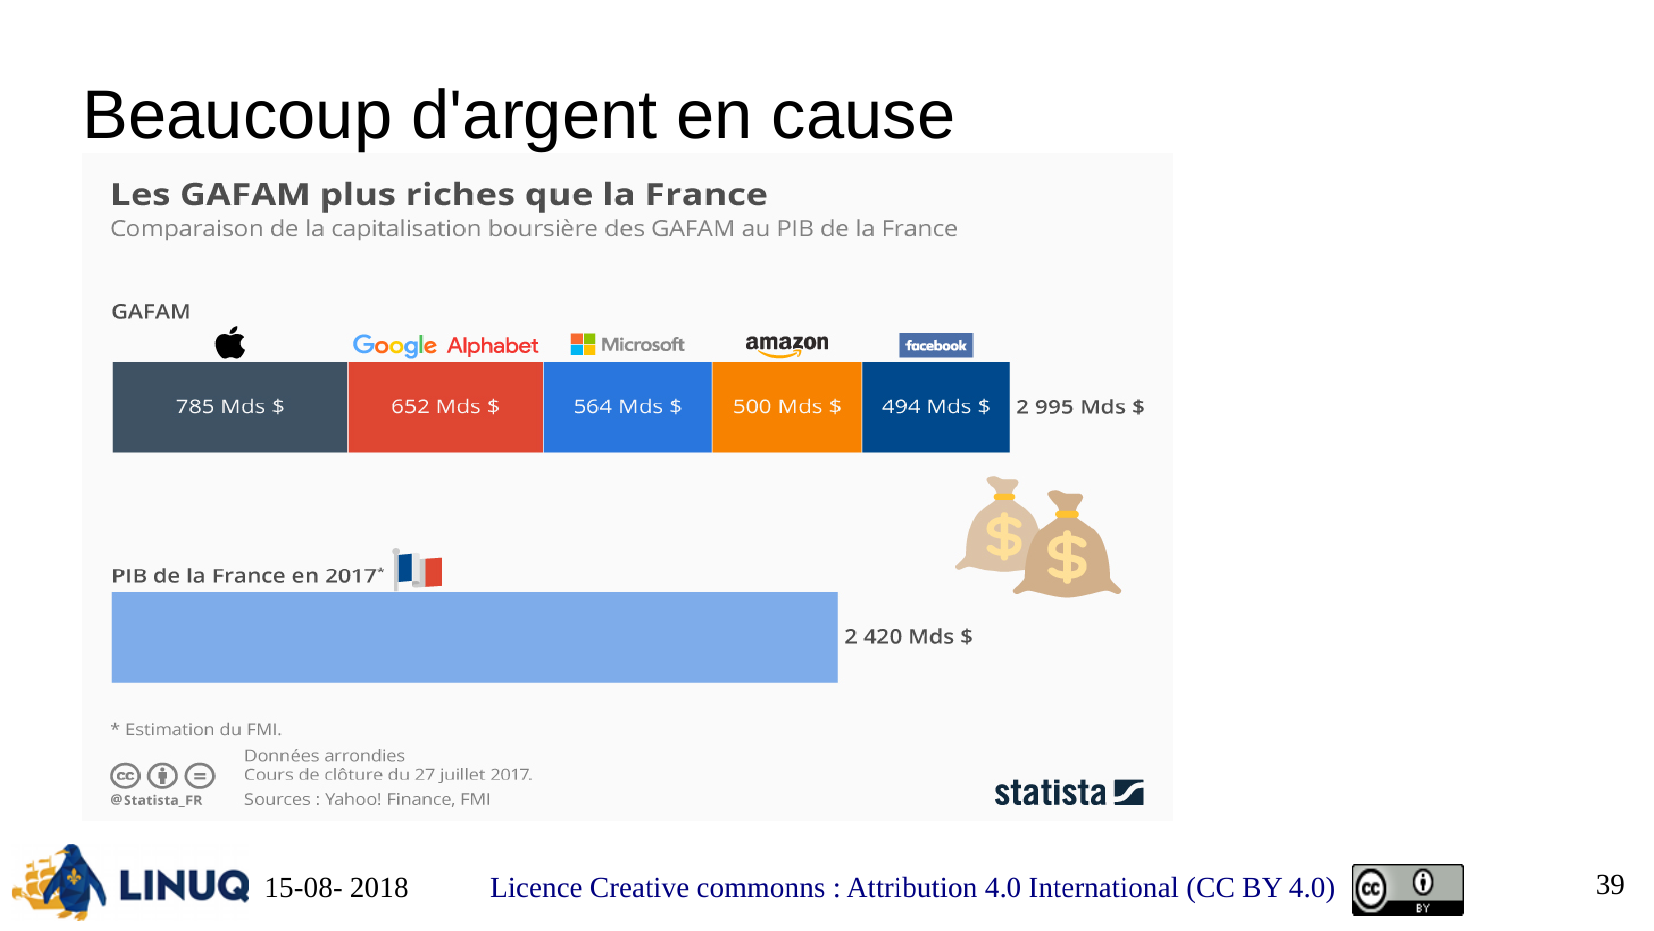

# Beaucoup d'argent en cause
39
15-08- 2018